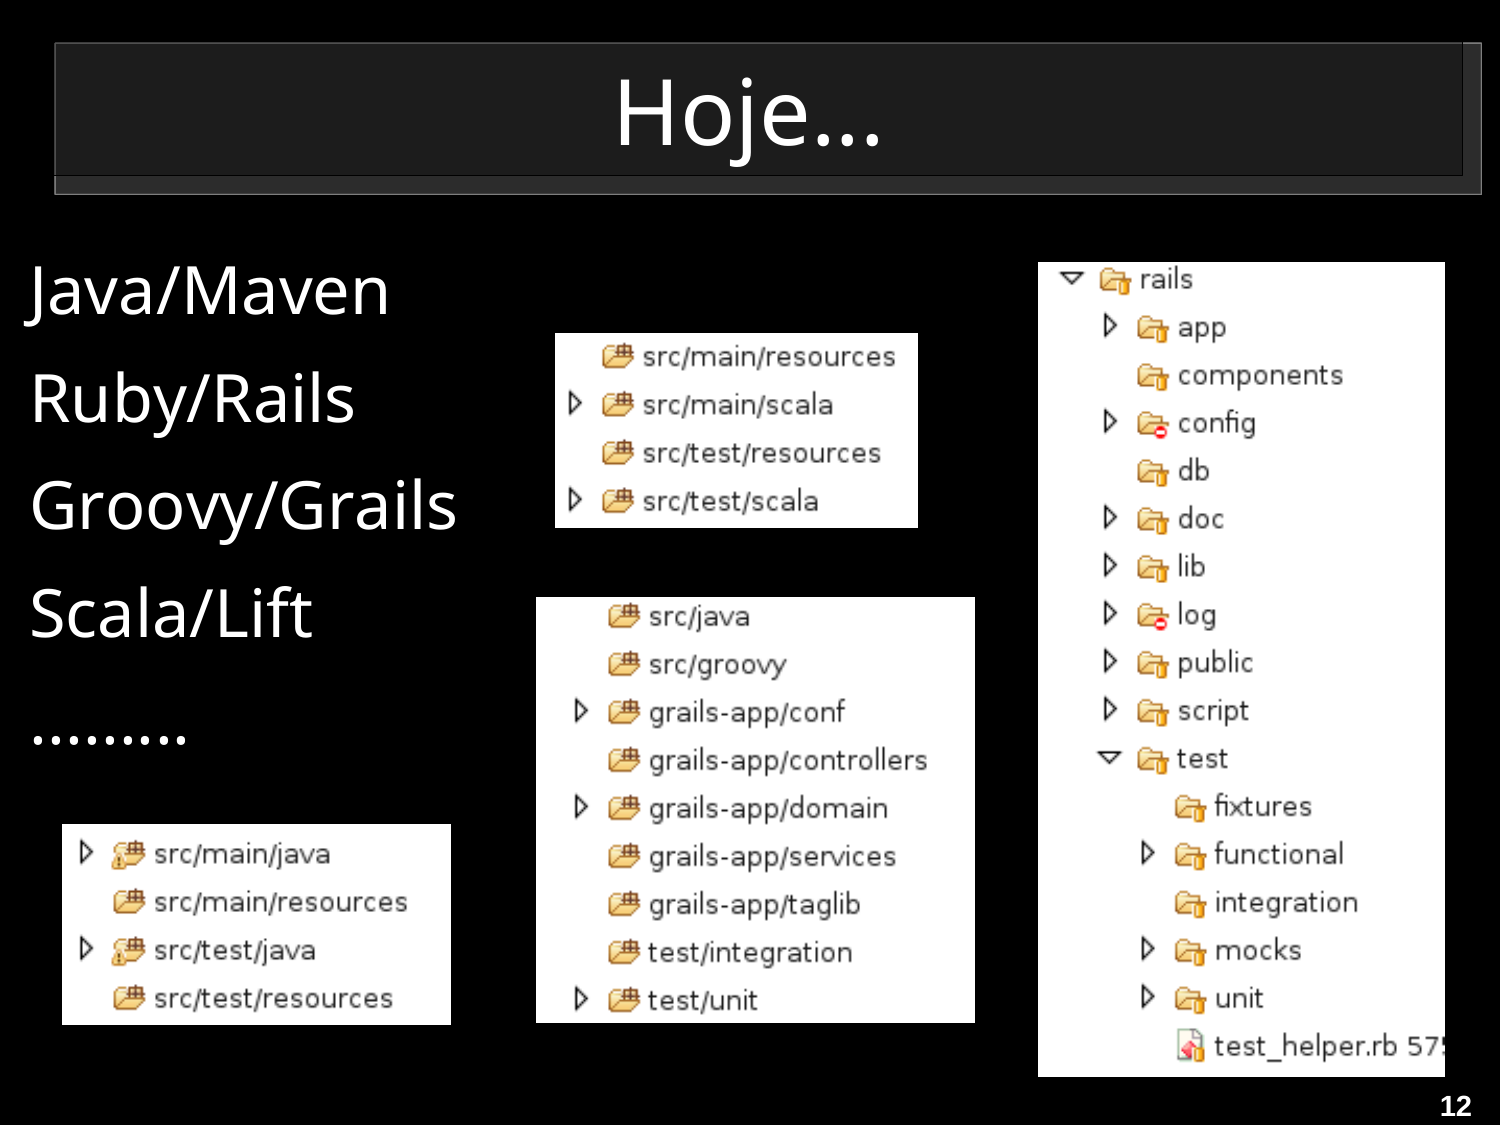

# Hoje...
Java/Maven
Ruby/Rails
Groovy/Grails
Scala/Lift
.........
12